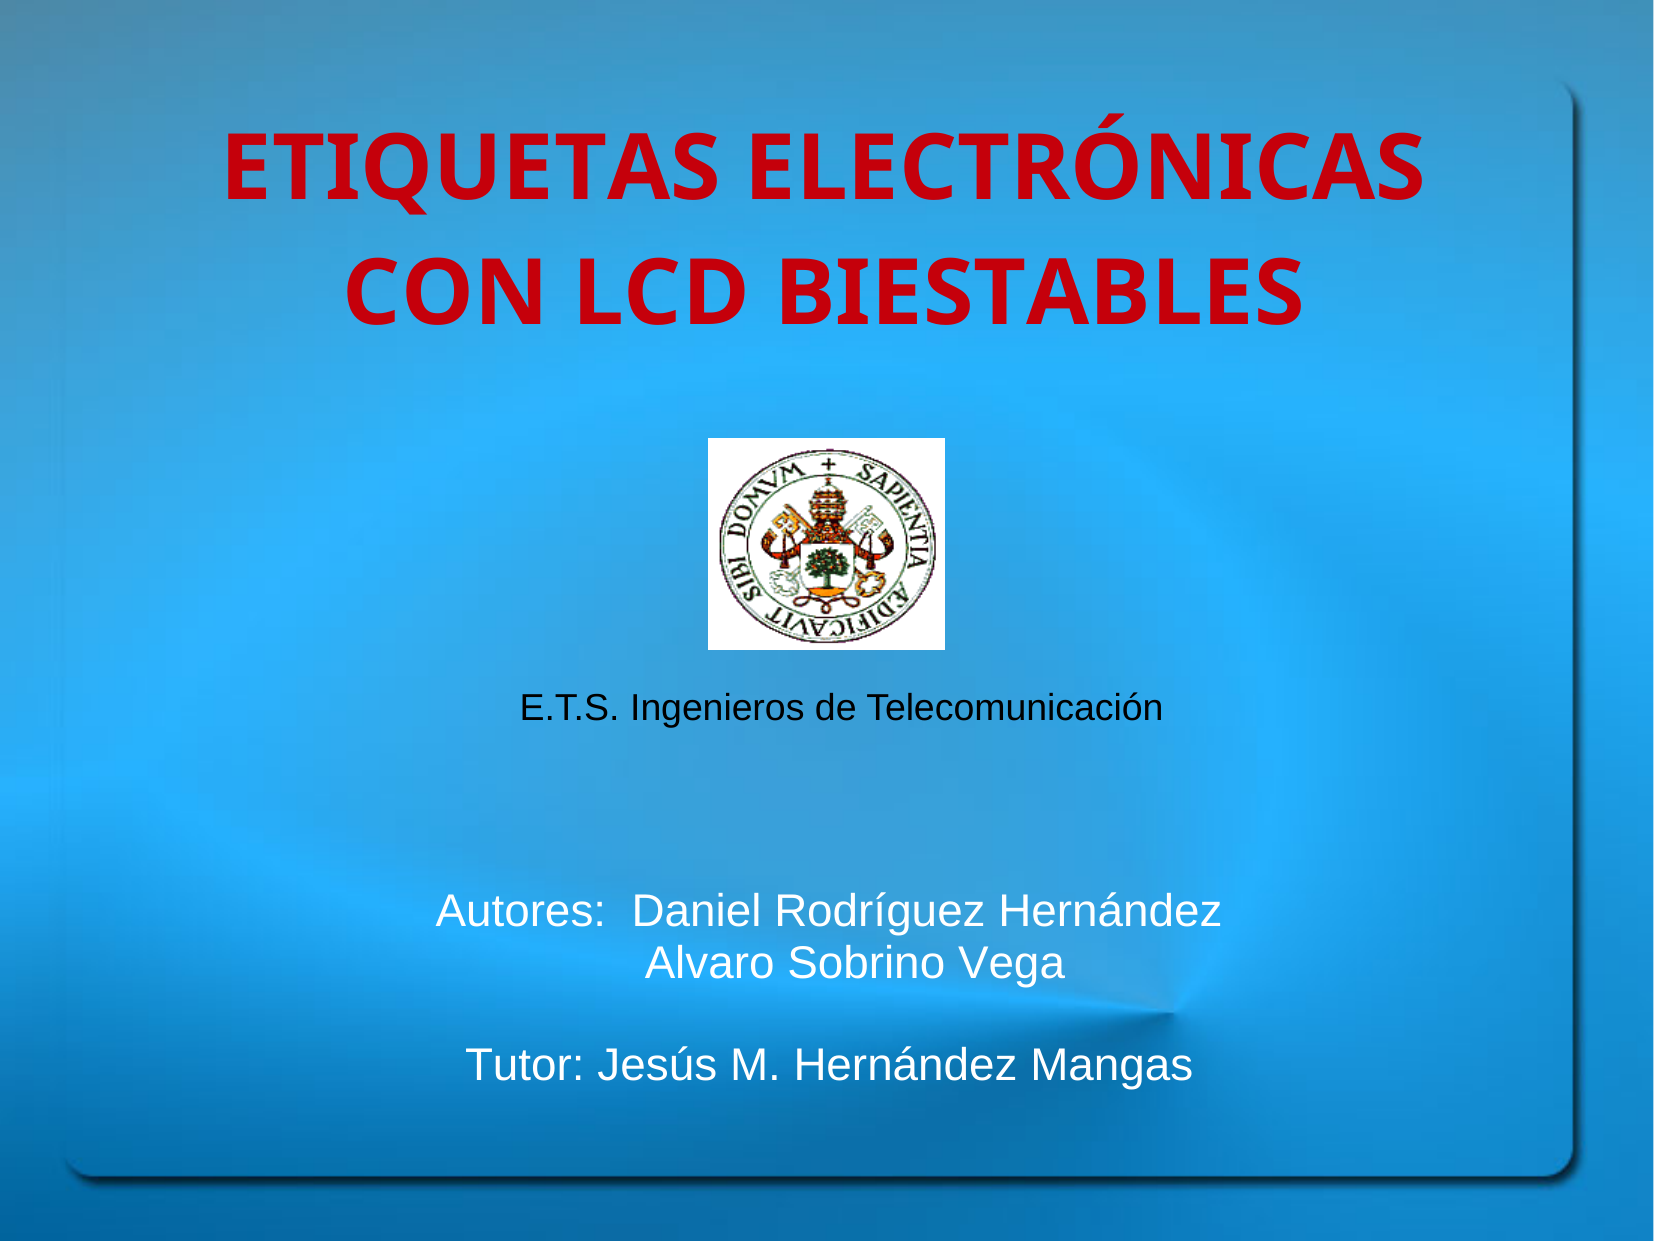

# ETIQUETAS ELECTRÓNICAS CON LCD BIESTABLES
E.T.S. Ingenieros de Telecomunicación
Autores: Daniel Rodríguez Hernández
		Alvaro Sobrino Vega
Tutor: Jesús M. Hernández Mangas